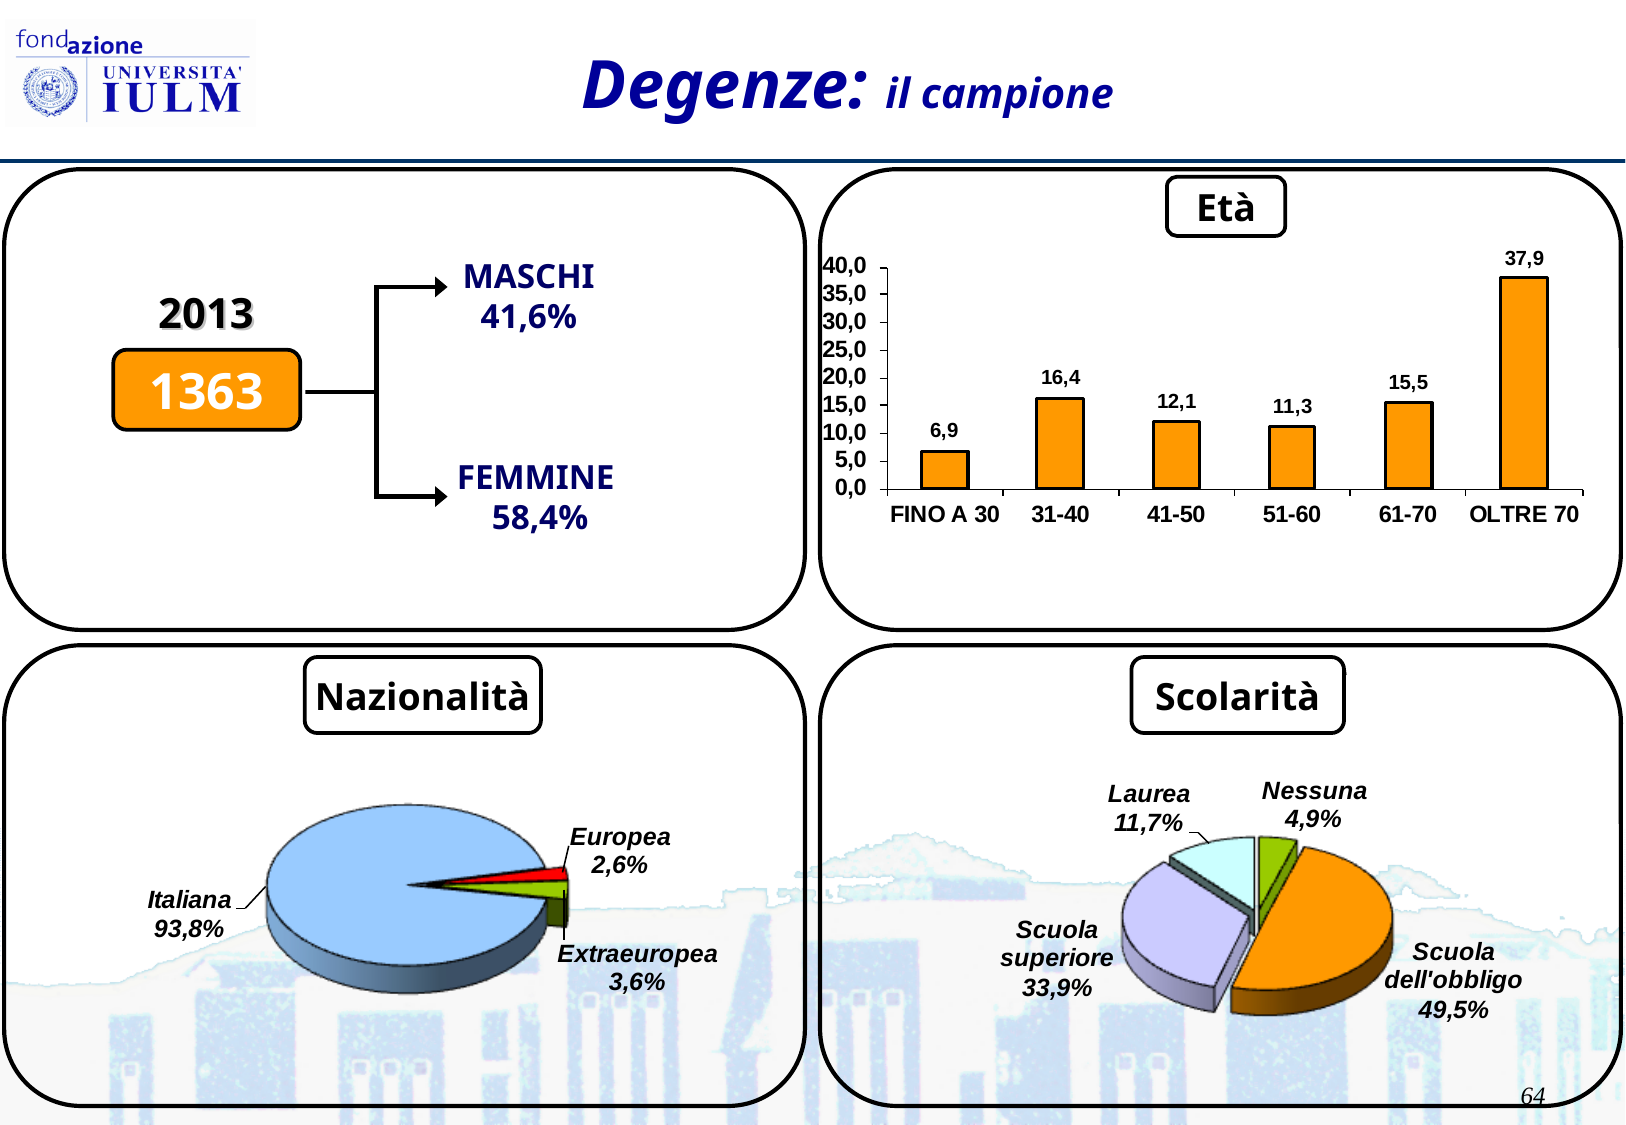

Degenze: il campione
Età
MASCHI
41,6%
2013
1363
FEMMINE
58,4%
Nazionalità
Scolarità